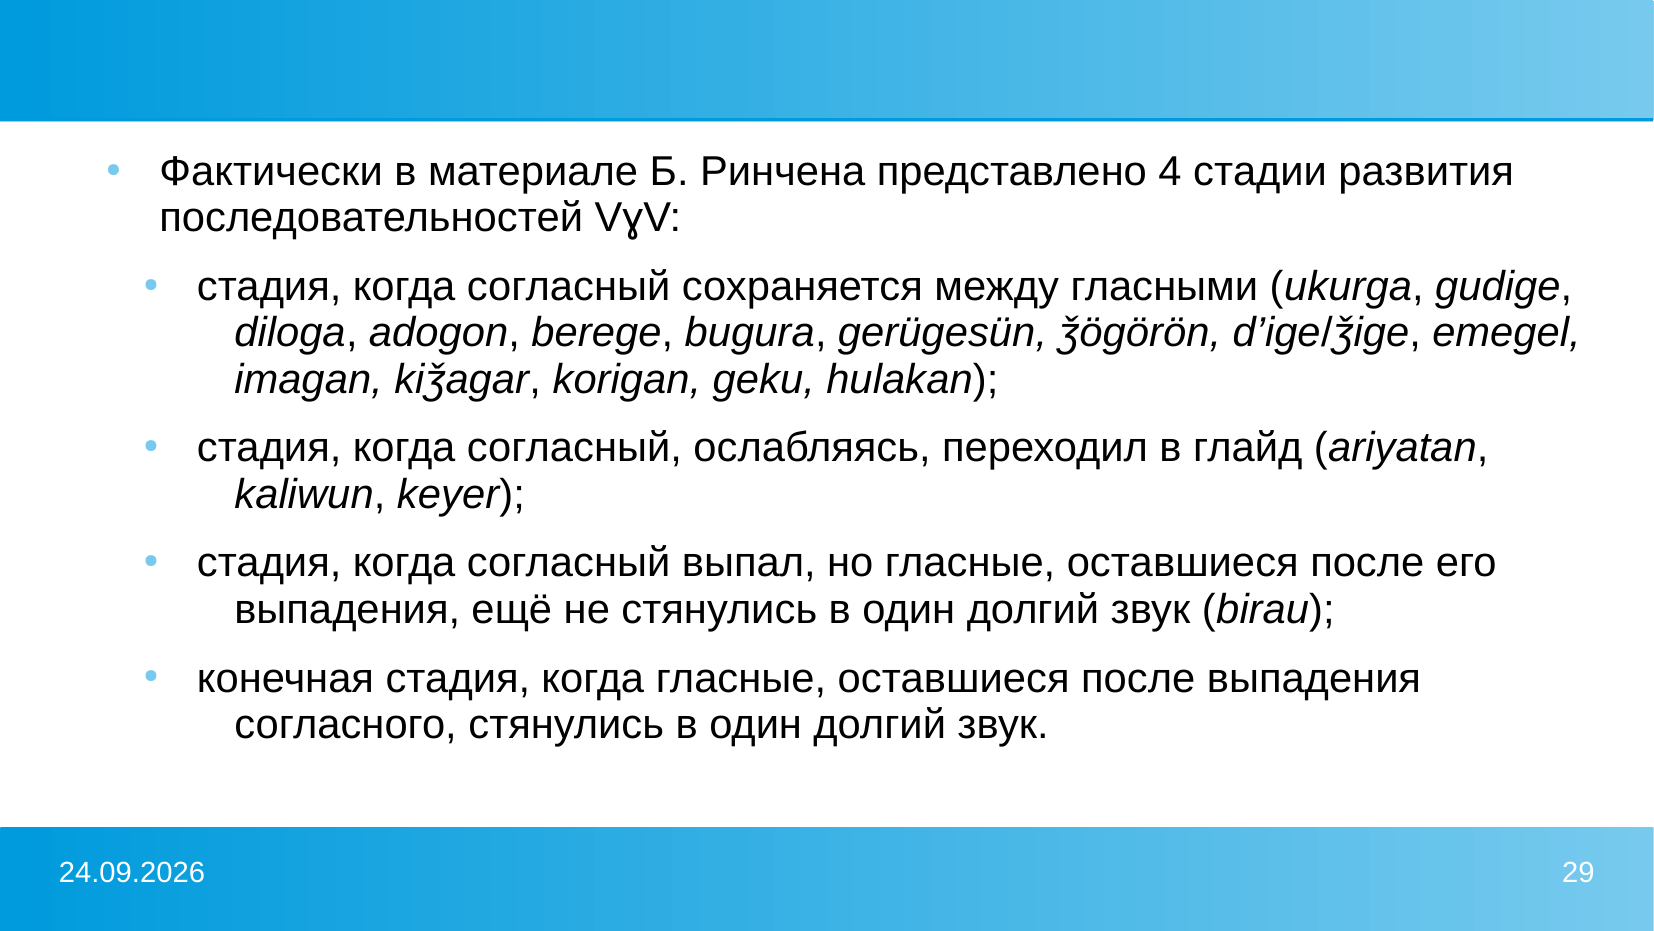

#
Фактически в материале Б. Ринчена представлено 4 стадии развития последовательностей VɣV:
стадия, когда согласный сохраняется между гласными (ukurga, gudige, diloga, adogon, berege, bugura, gerügesün, ǯögörön, d’ige/ǯige, emegel, imagan, kiǯagar, korigan, geku, hulakan);
стадия, когда согласный, ослабляясь, переходил в глайд (ariyatan, kaliwun, keyer);
стадия, когда согласный выпал, но гласные, оставшиеся после его выпадения, ещё не стянулись в один долгий звук (birau);
конечная стадия, когда гласные, оставшиеся после выпадения согласного, стянулись в один долгий звук.
29